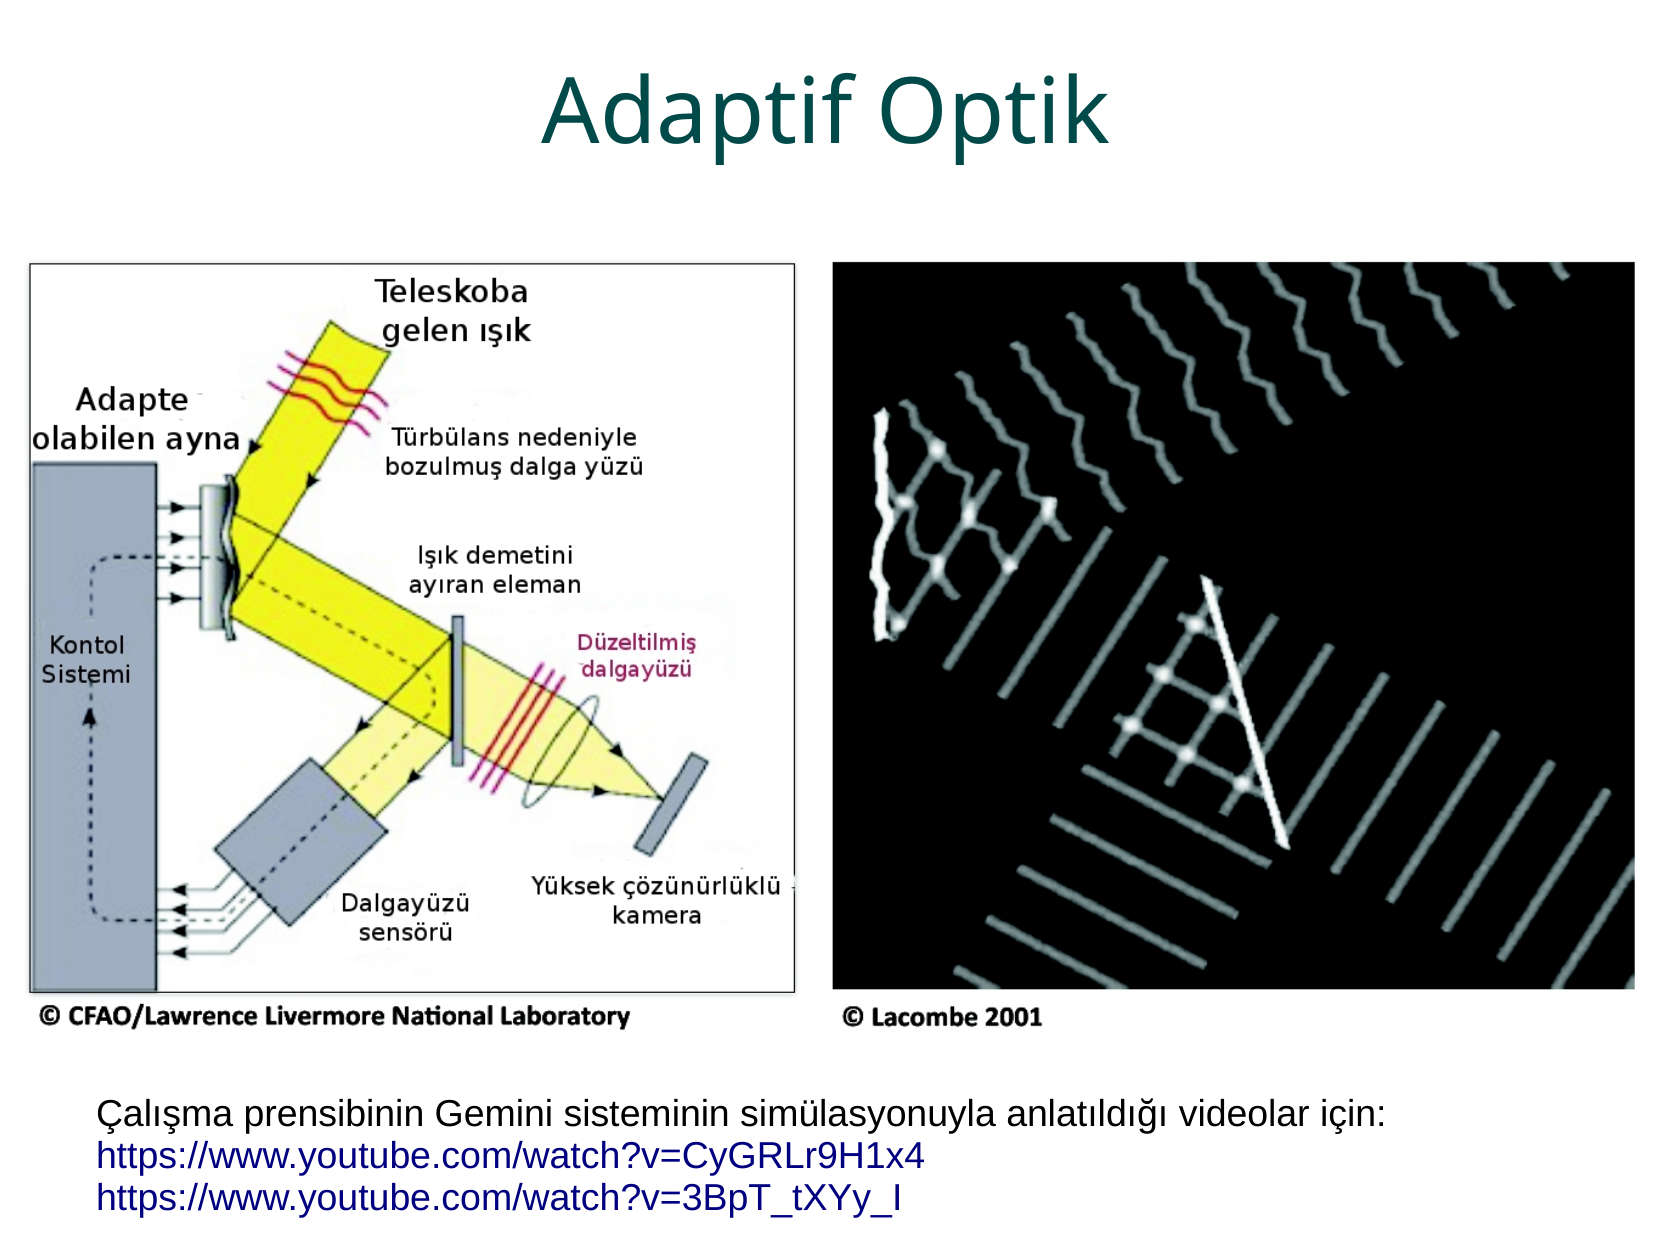

# Adaptif Optik
Çalışma prensibinin Gemini sisteminin simülasyonuyla anlatıldığı videolar için:
https://www.youtube.com/watch?v=CyGRLr9H1x4
https://www.youtube.com/watch?v=3BpT_tXYy_I